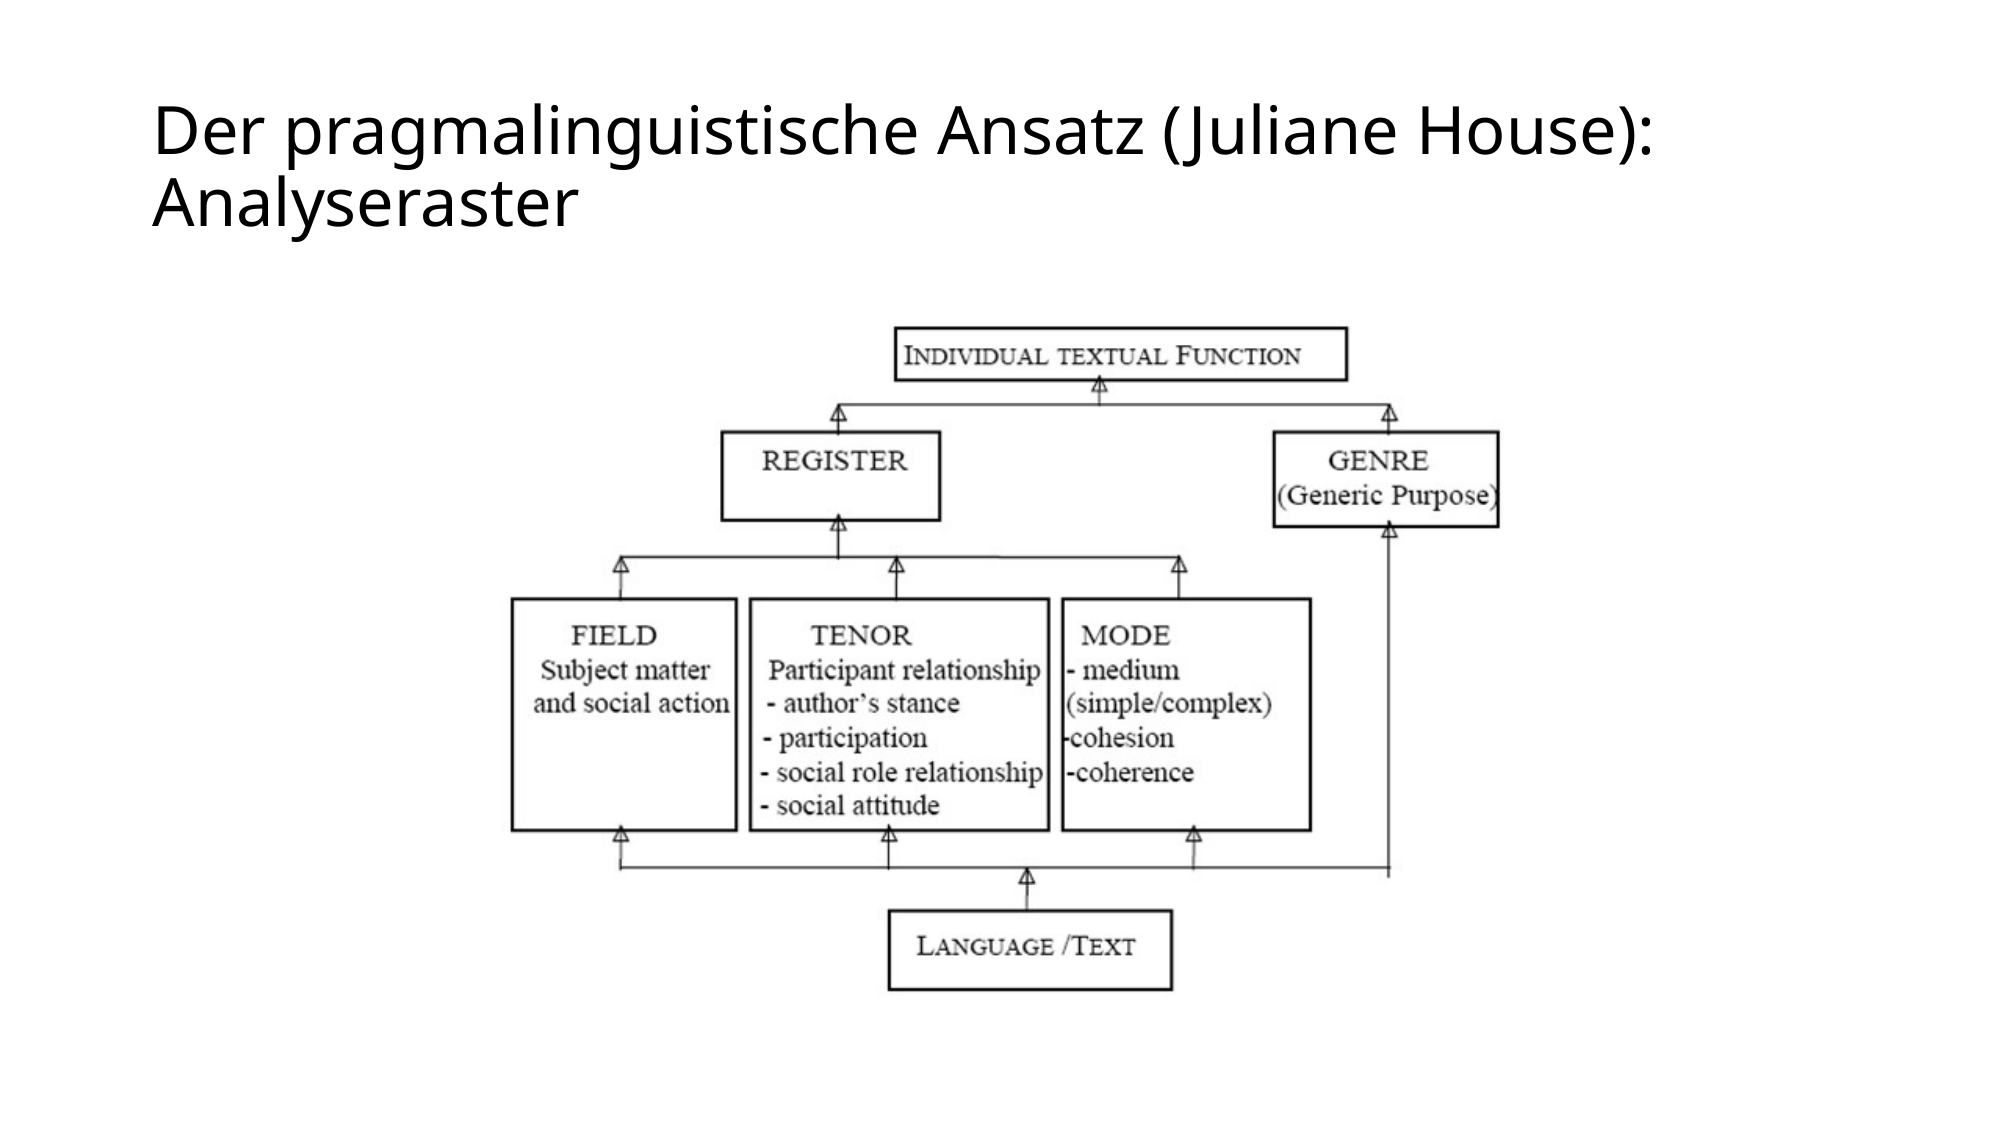

# Der pragmalinguistische Ansatz (Juliane House): Analyseraster